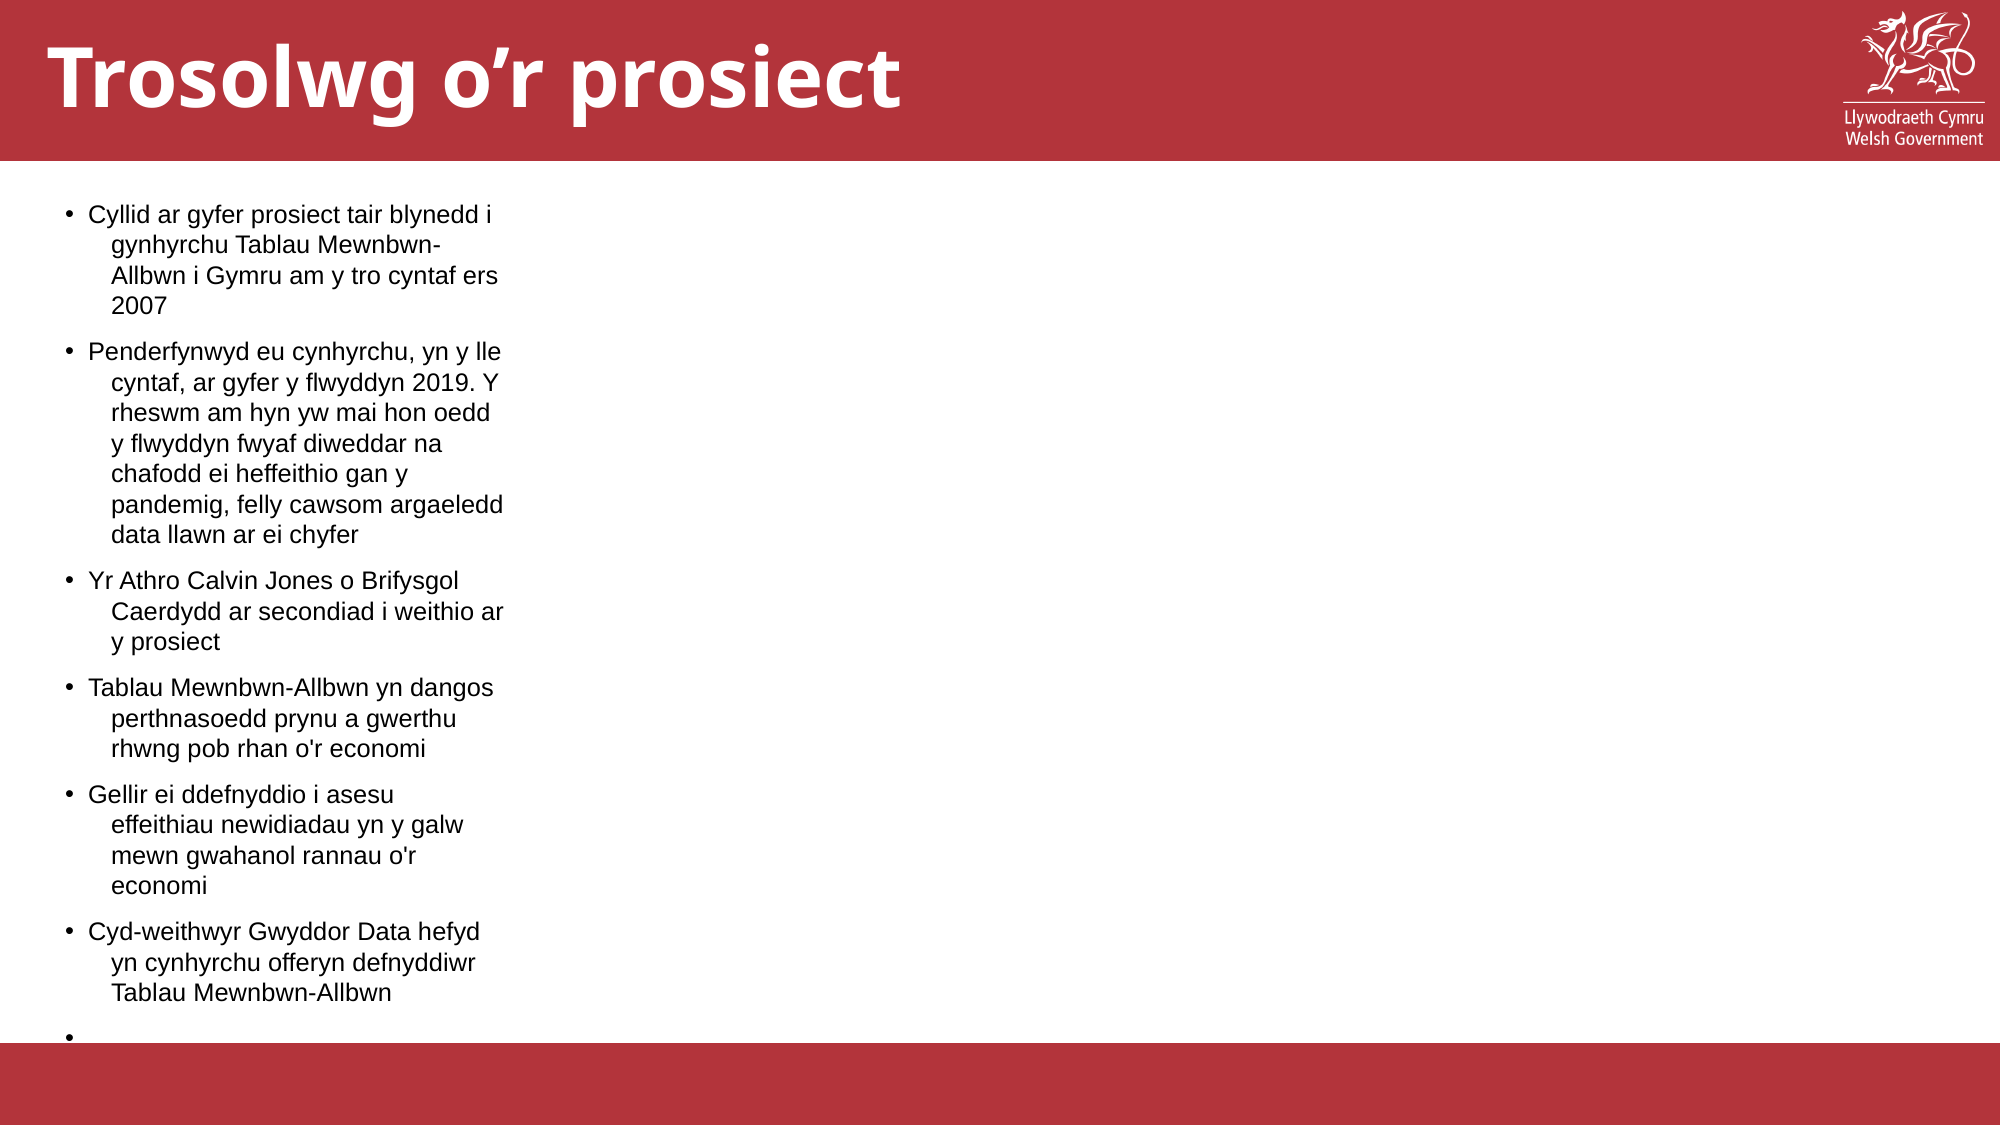

Trosolwg o’r prosiect
# Cyllid ar gyfer prosiect tair blynedd i gynhyrchu Tablau Mewnbwn-Allbwn i Gymru am y tro cyntaf ers 2007
Penderfynwyd eu cynhyrchu, yn y lle cyntaf, ar gyfer y flwyddyn 2019. Y rheswm am hyn yw mai hon oedd y flwyddyn fwyaf diweddar na chafodd ei heffeithio gan y pandemig, felly cawsom argaeledd data llawn ar ei chyfer
Yr Athro Calvin Jones o Brifysgol Caerdydd ar secondiad i weithio ar y prosiect
Tablau Mewnbwn-Allbwn yn dangos perthnasoedd prynu a gwerthu rhwng pob rhan o'r economi
Gellir ei ddefnyddio i asesu effeithiau newidiadau yn y galw mewn gwahanol rannau o'r economi
Cyd-weithwyr Gwyddor Data hefyd yn cynhyrchu offeryn defnyddiwr Tablau Mewnbwn-Allbwn